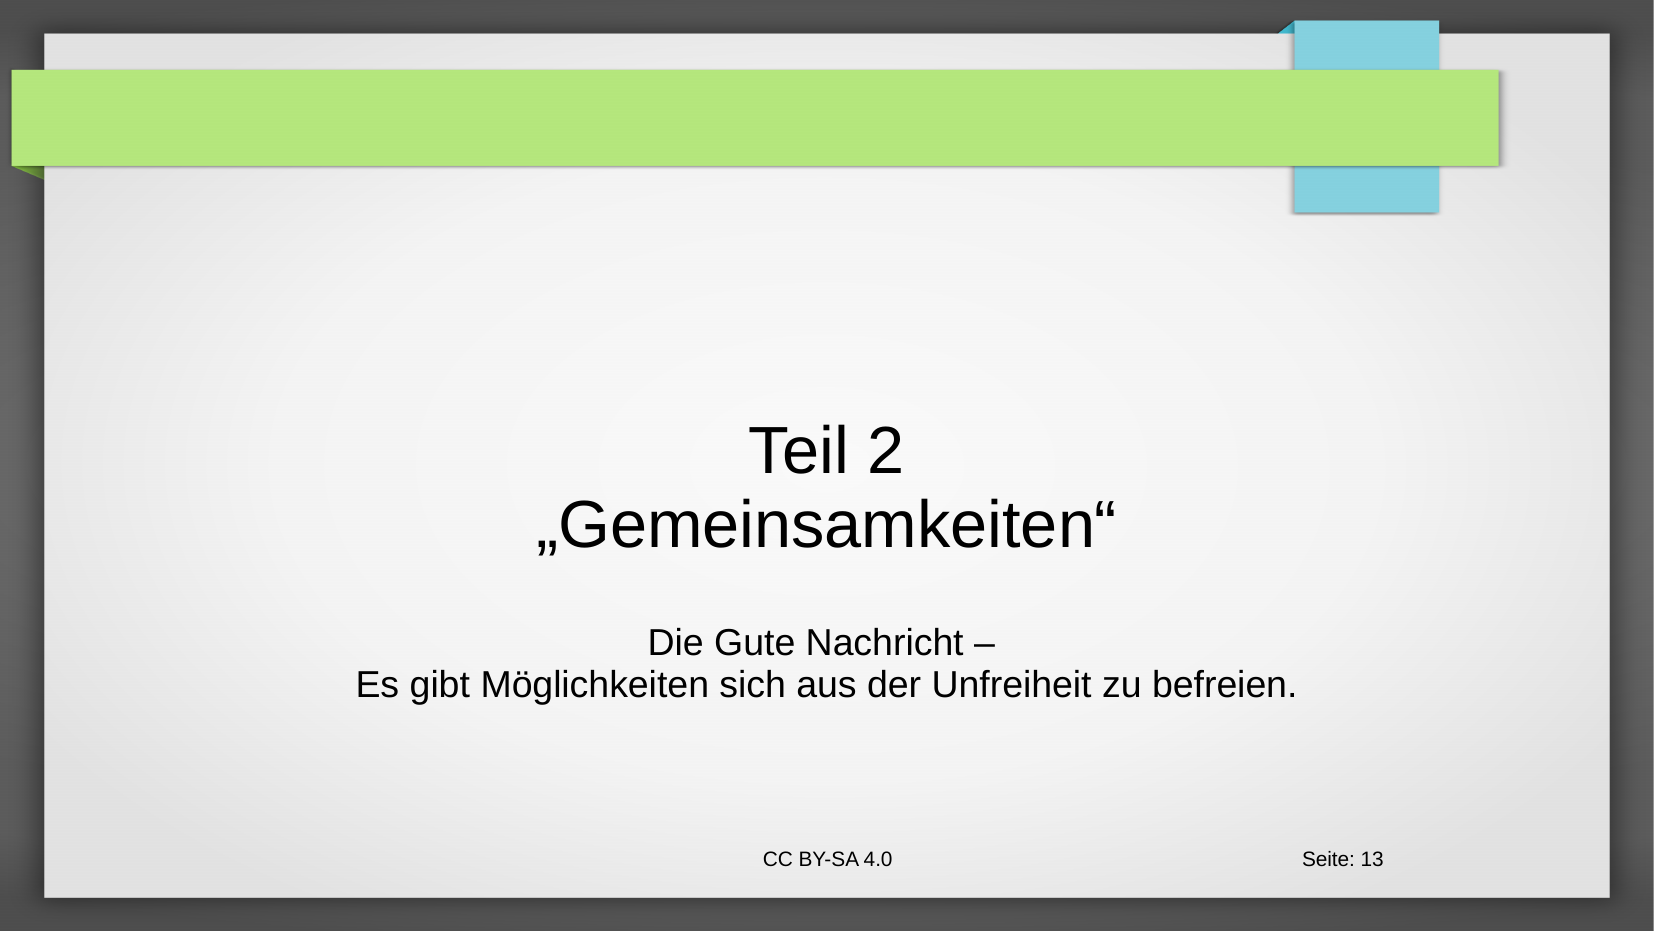

#
Teil 2
„Gemeinsamkeiten“
Die Gute Nachricht –
Es gibt Möglichkeiten sich aus der Unfreiheit zu befreien.